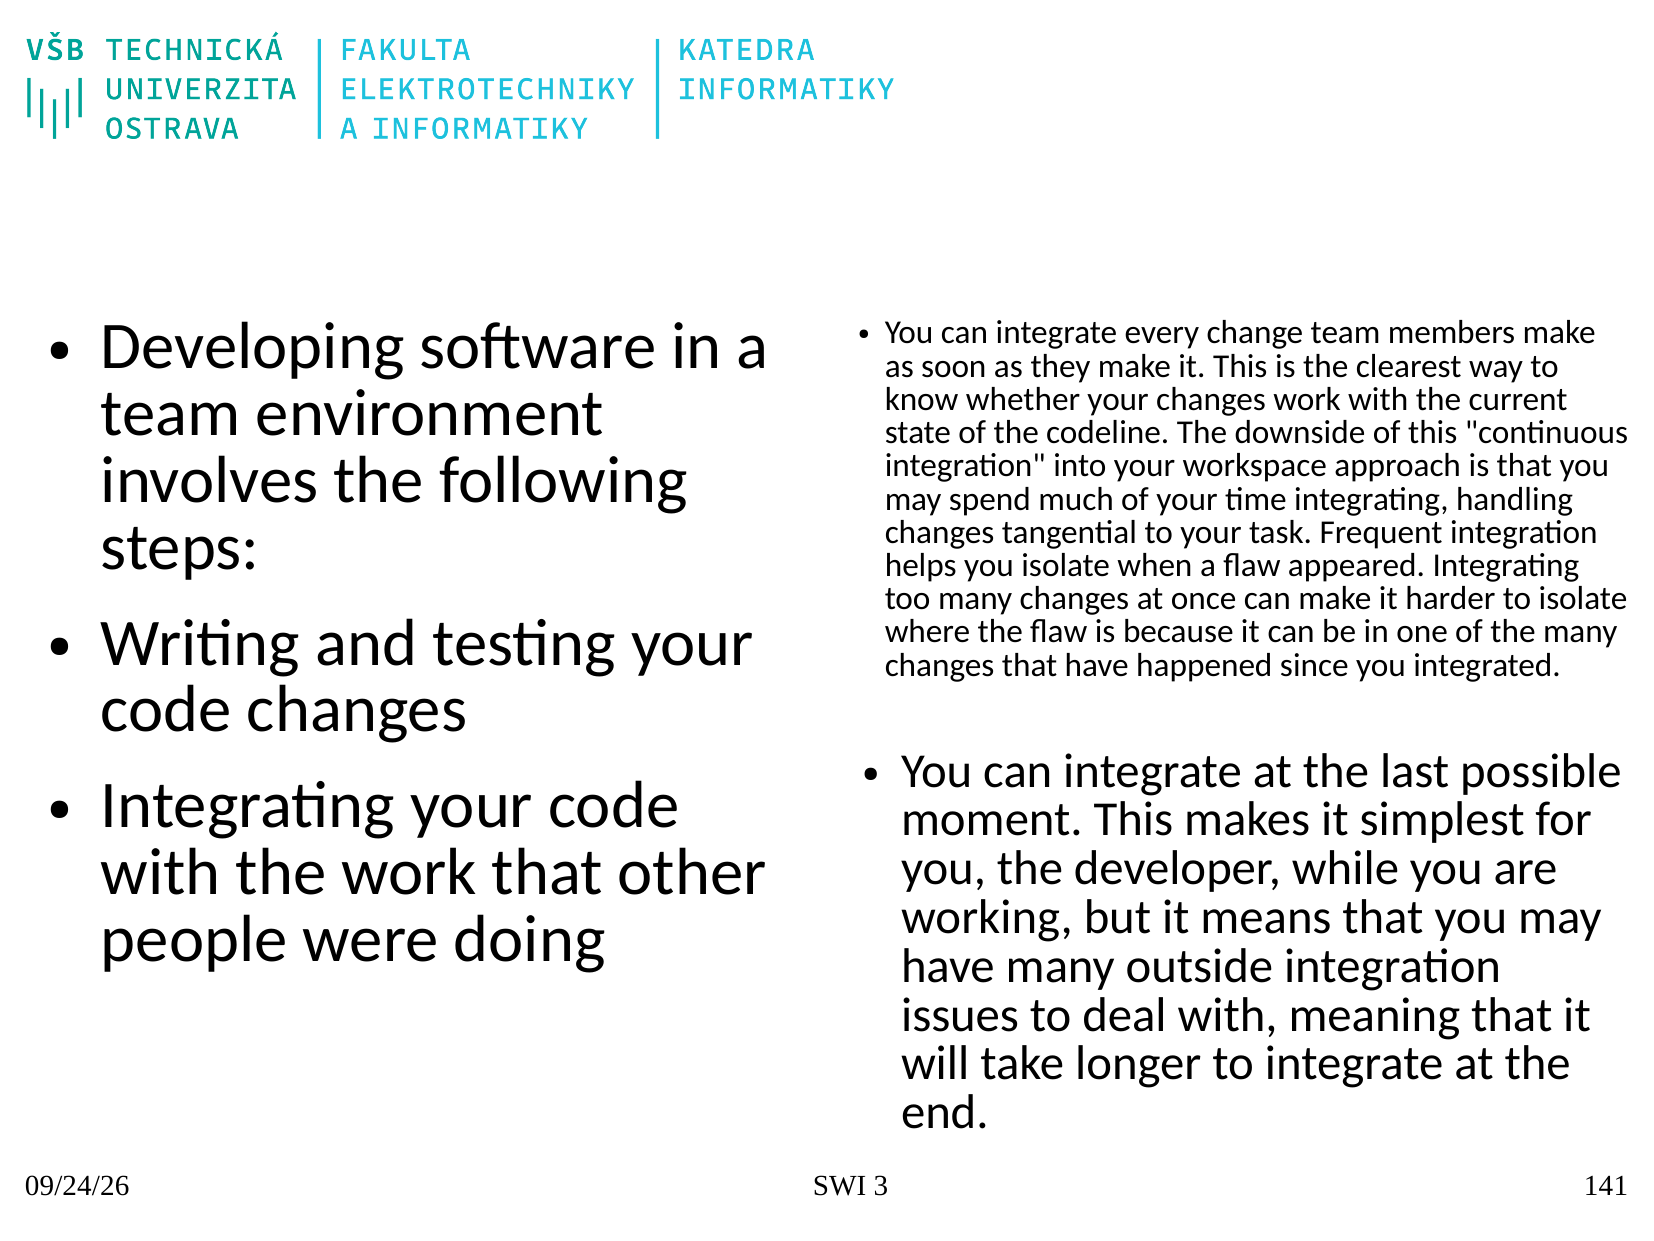

# Developing software in a team environment involves the following steps:
Writing and testing your code changes
Integrating your code with the work that other people were doing
You can integrate every change team members make as soon as they make it. This is the clearest way to know whether your changes work with the current state of the codeline. The downside of this "continuous integration" into your workspace approach is that you may spend much of your time integrating, handling changes tangential to your task. Frequent integration helps you isolate when a flaw appeared. Integrating too many changes at once can make it harder to isolate where the flaw is because it can be in one of the many changes that have happened since you integrated.
You can integrate at the last possible moment. This makes it simplest for you, the developer, while you are working, but it means that you may have many outside integration issues to deal with, meaning that it will take longer to integrate at the end.
SWI 3
141